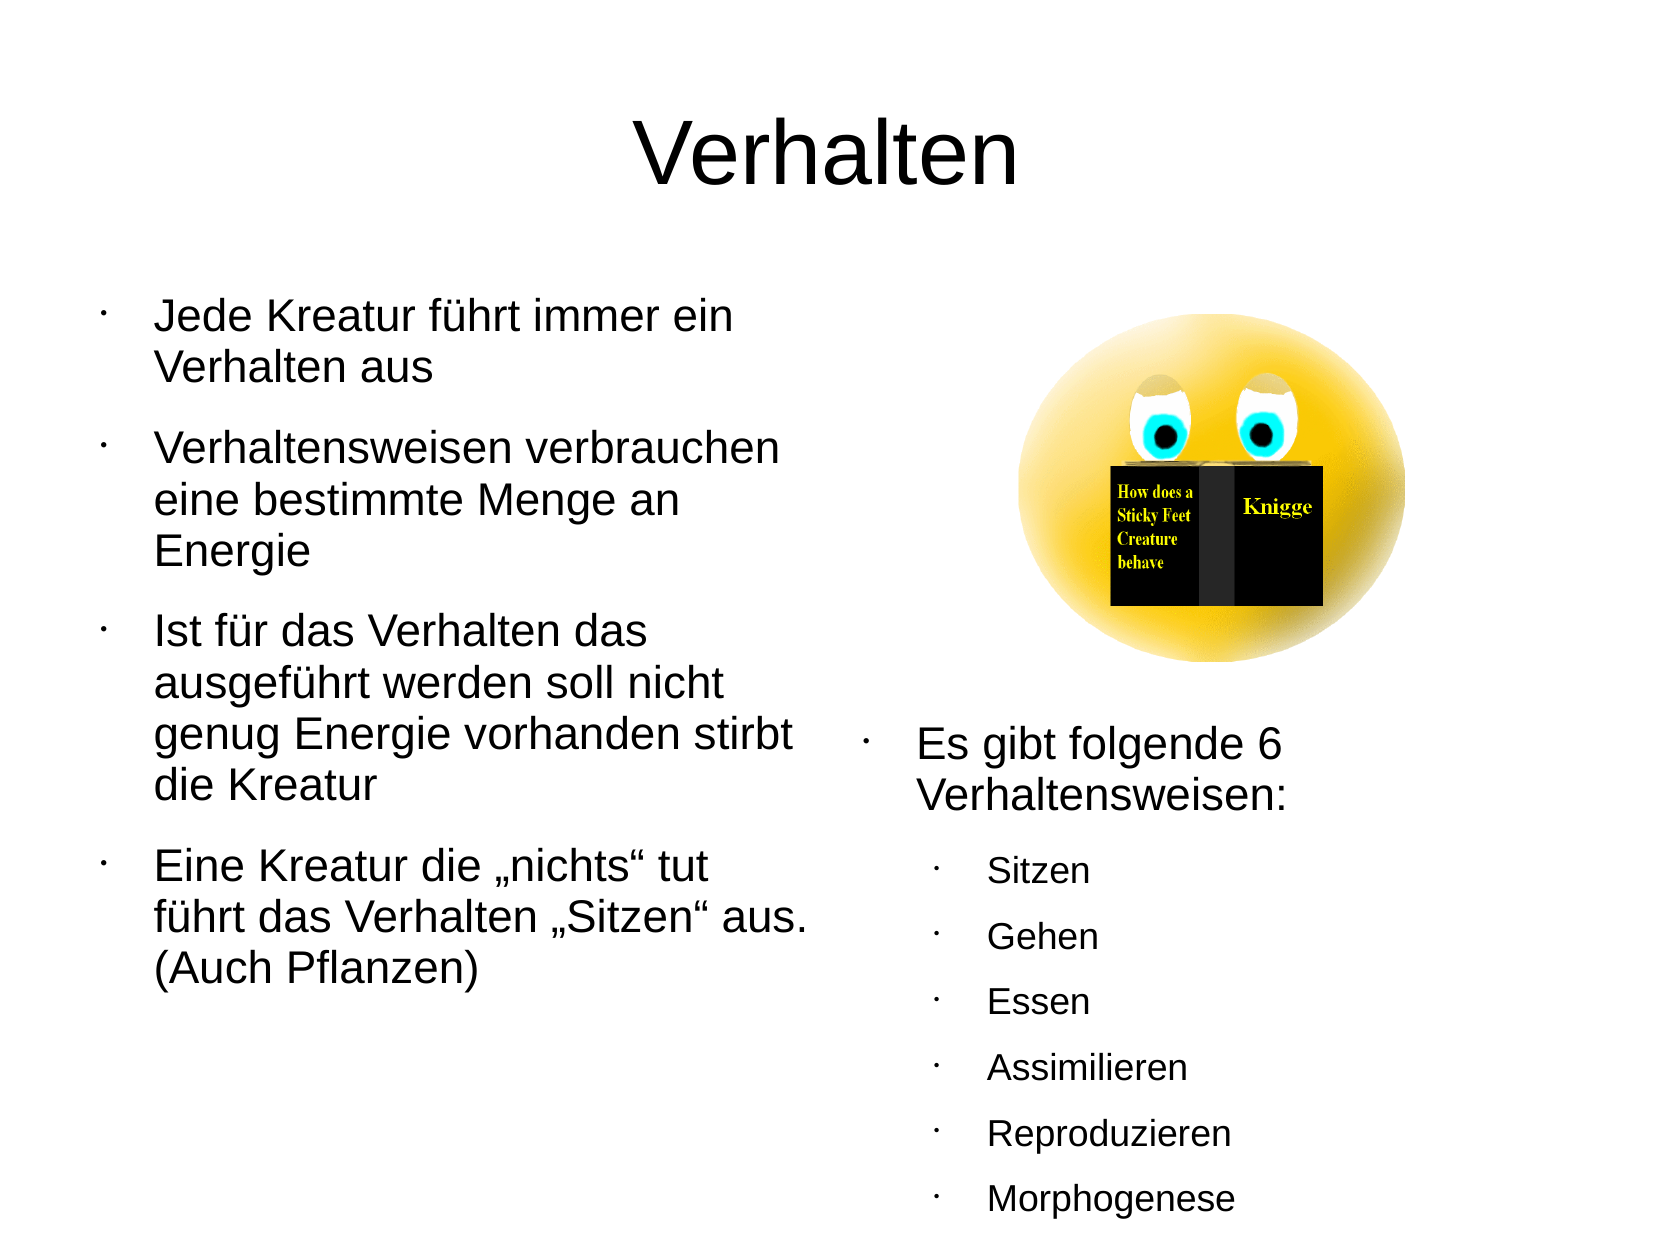

# Verhalten
Jede Kreatur führt immer ein Verhalten aus
Verhaltensweisen verbrauchen eine bestimmte Menge an Energie
Ist für das Verhalten das ausgeführt werden soll nicht genug Energie vorhanden stirbt die Kreatur
Eine Kreatur die „nichts“ tut führt das Verhalten „Sitzen“ aus. (Auch Pflanzen)
Es gibt folgende 6 Verhaltensweisen:
Sitzen
Gehen
Essen
Assimilieren
Reproduzieren
Morphogenese